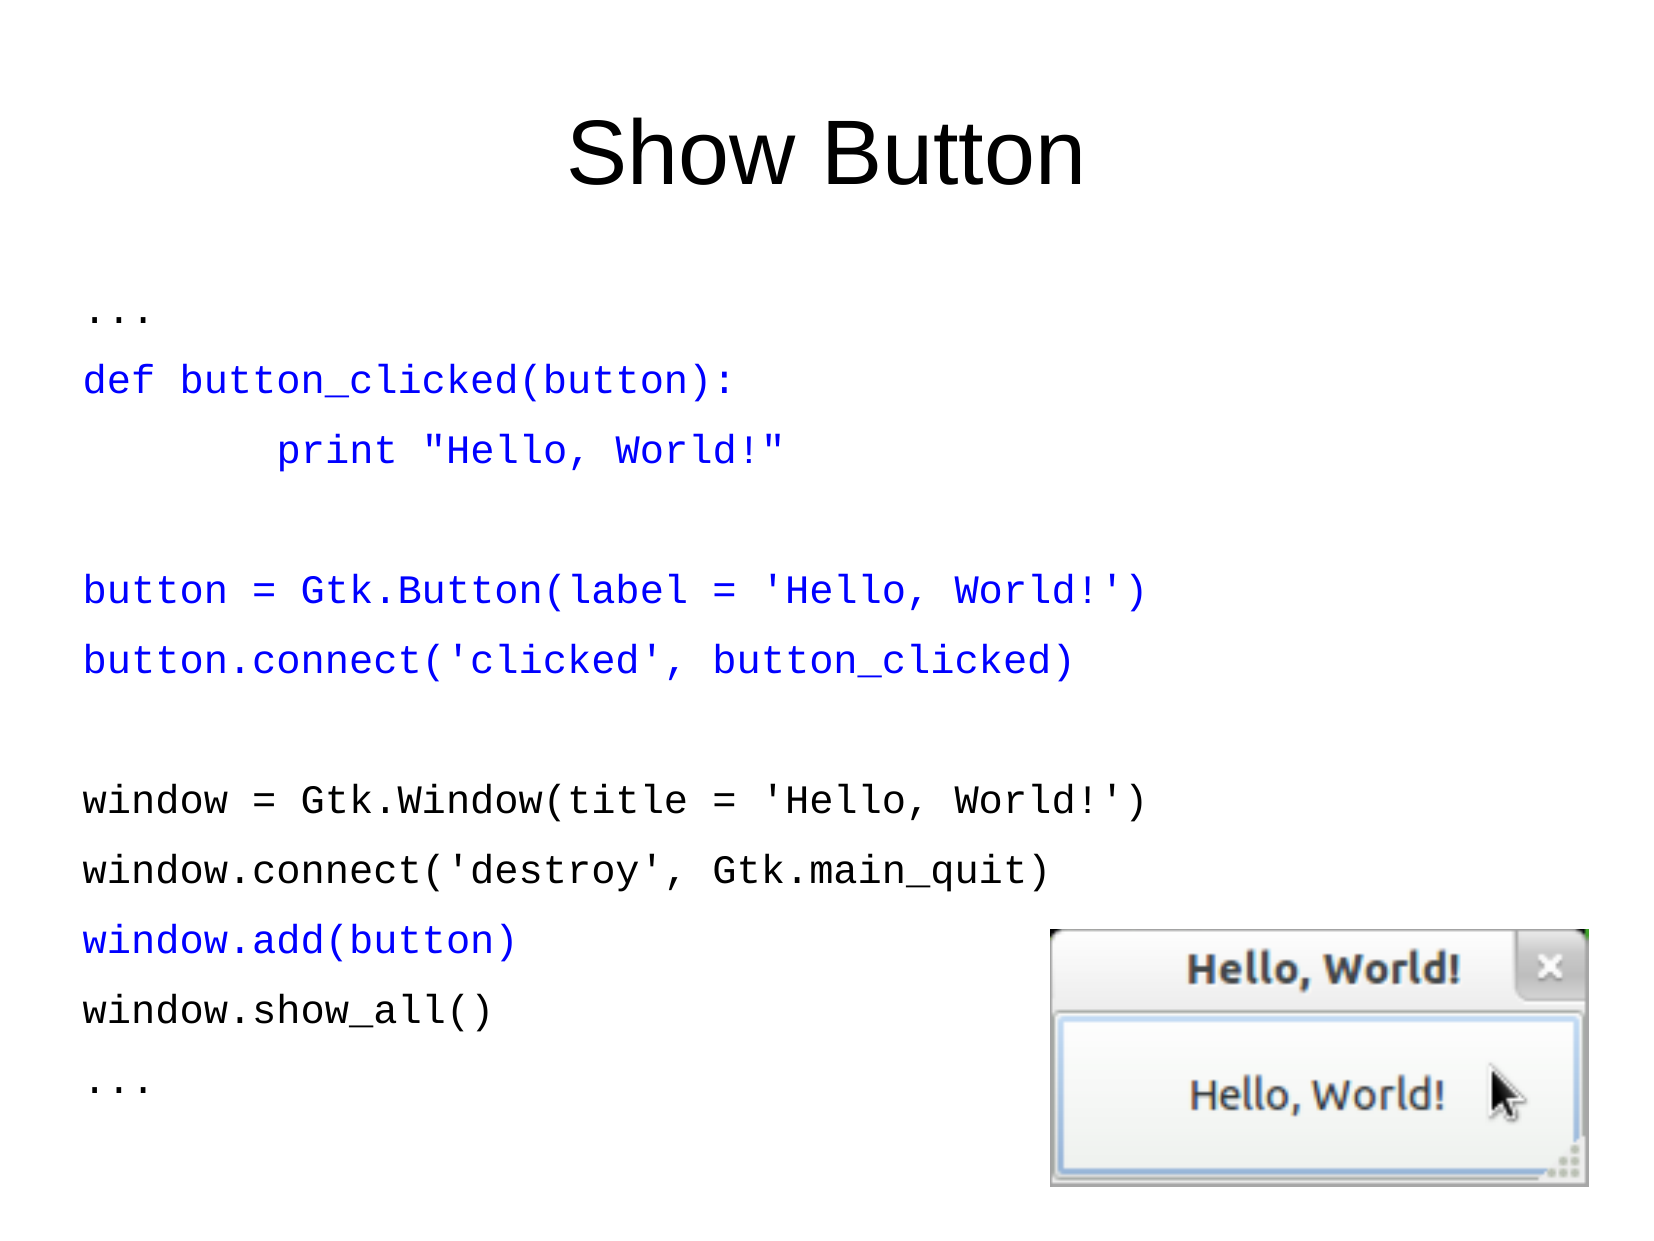

# Show Button
...
def button_clicked(button):
 print "Hello, World!"
button = Gtk.Button(label = 'Hello, World!')
button.connect('clicked', button_clicked)
window = Gtk.Window(title = 'Hello, World!')
window.connect('destroy', Gtk.main_quit)
window.add(button)
window.show_all()
...